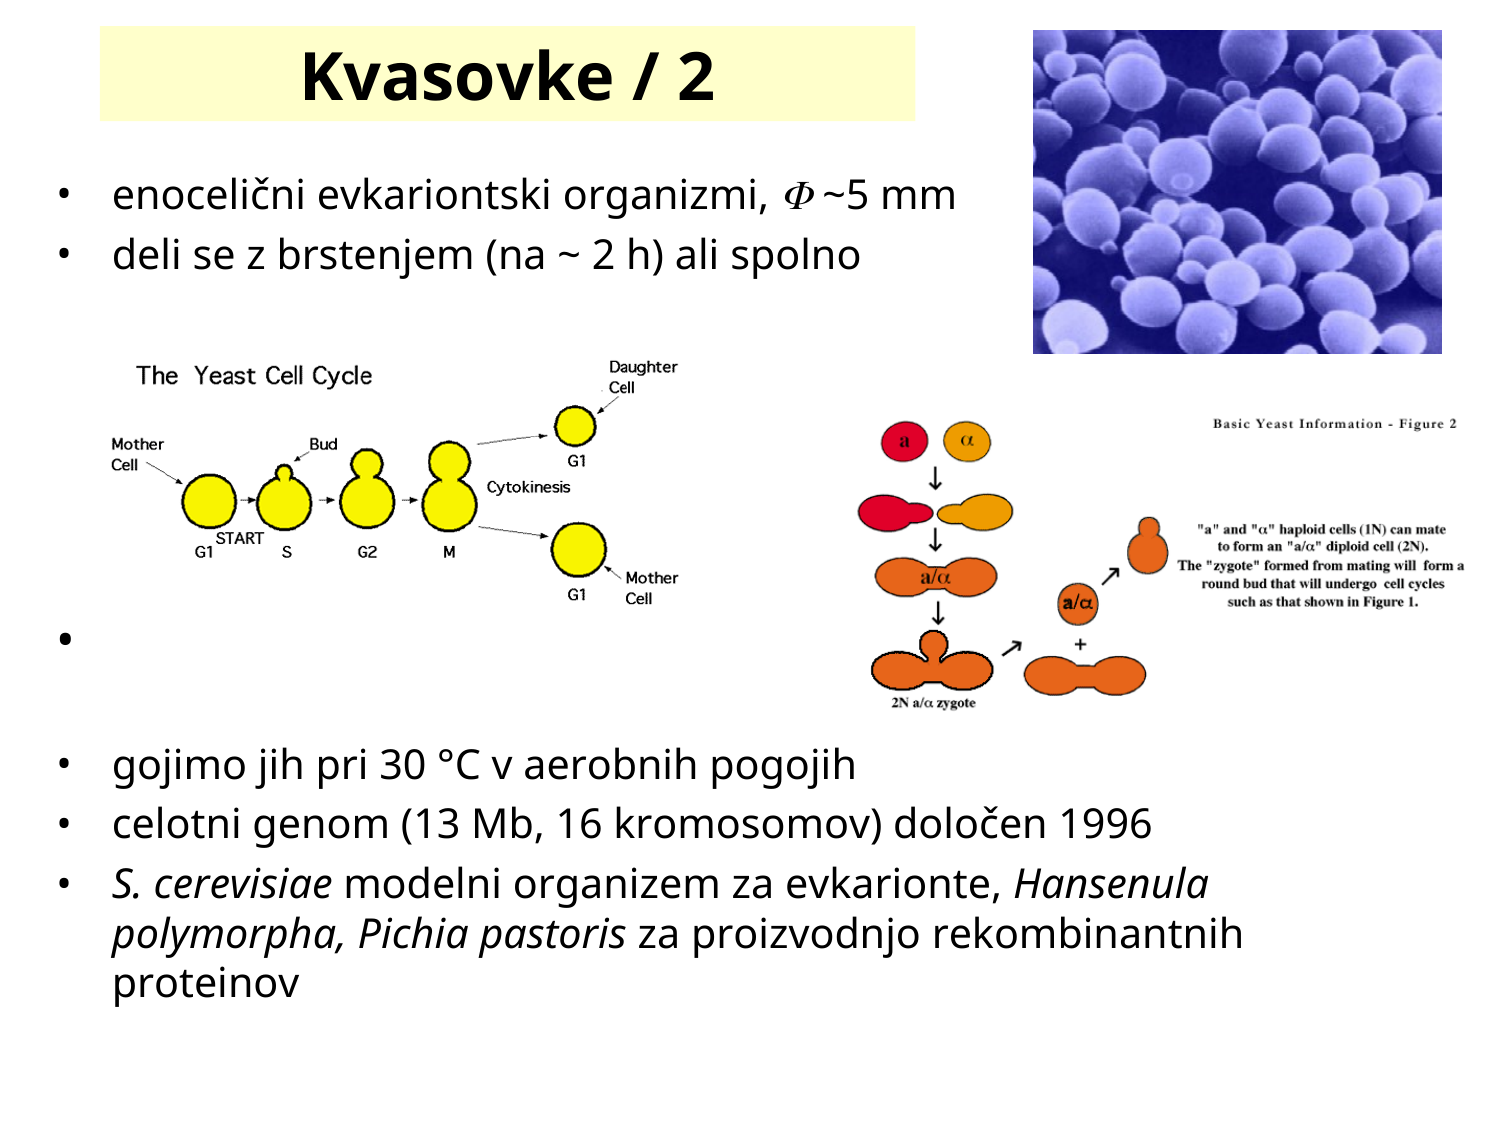

# Kvasovke / 2
enocelični evkariontski organizmi,  ~5 mm
deli se z brstenjem (na ~ 2 h) ali spolno
gojimo jih pri 30 °C v aerobnih pogojih
celotni genom (13 Mb, 16 kromosomov) določen 1996
S. cerevisiae modelni organizem za evkarionte, Hansenula polymorpha, Pichia pastoris za proizvodnjo rekombinantnih proteinov